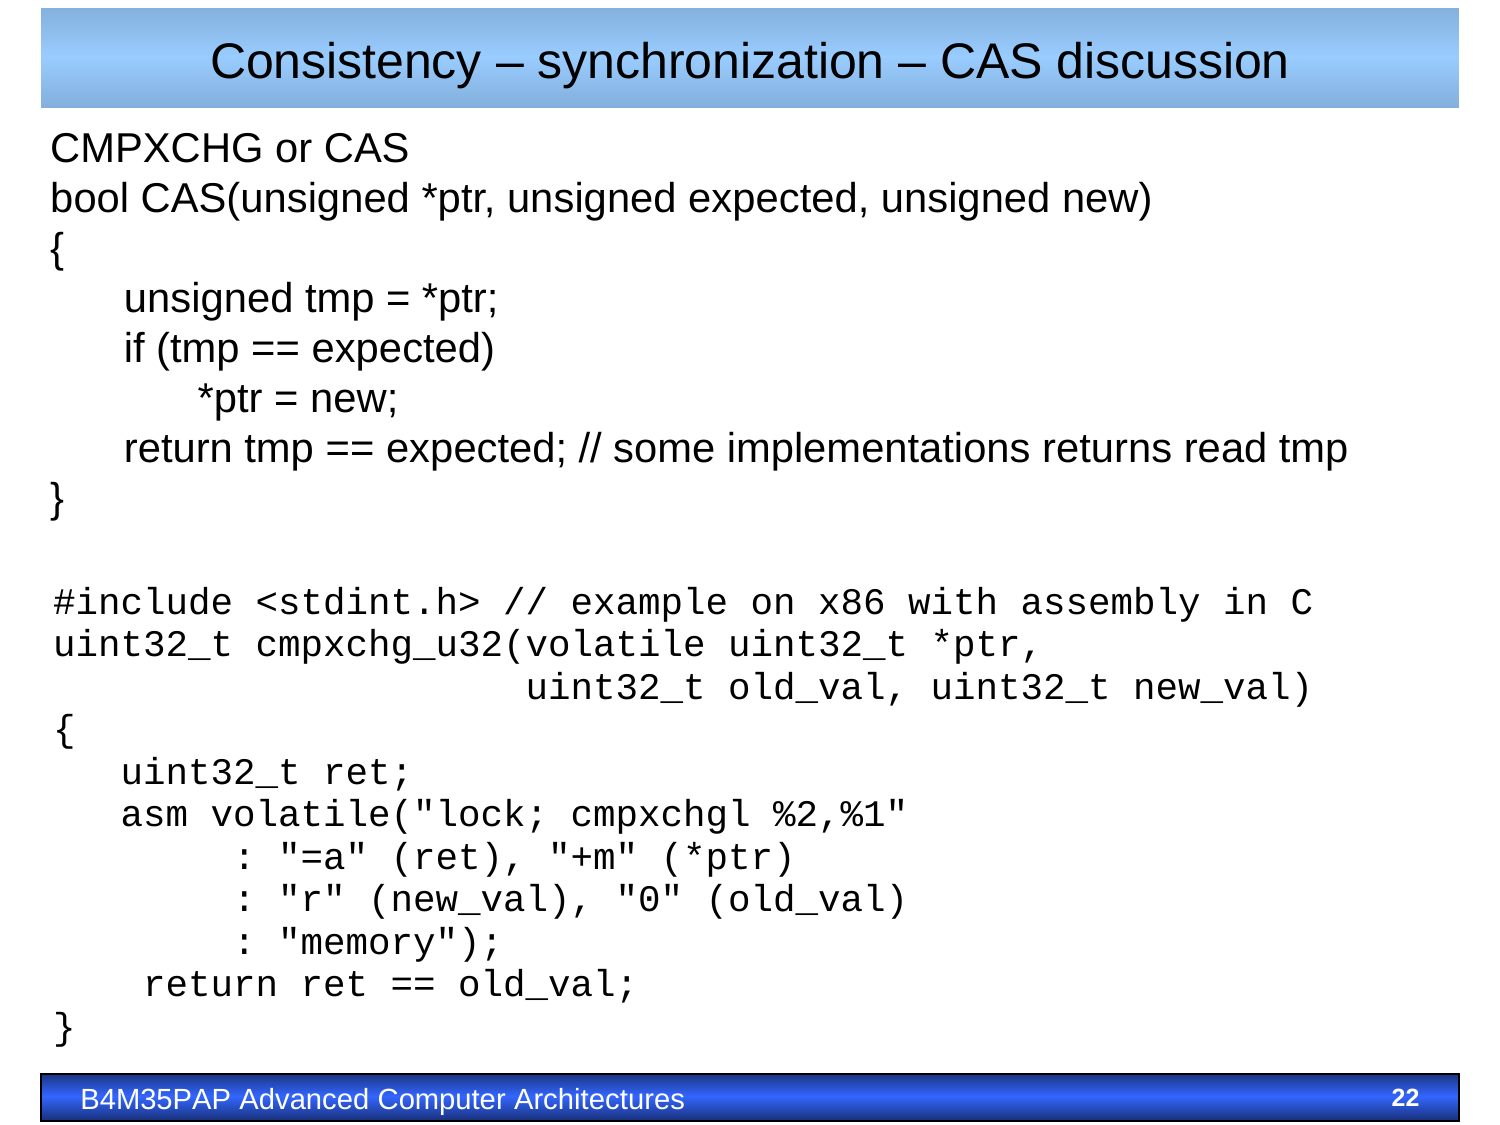

# Consistency – synchronization – CAS discussion
CMPXCHG or CAS
bool CAS(unsigned *ptr, unsigned expected, unsigned new)
{
	unsigned tmp = *ptr;
	if (tmp == expected)
		*ptr = new;
	return tmp == expected; // some implementations returns read tmp
}
#include <stdint.h> // example on x86 with assembly in C
uint32_t cmpxchg_u32(volatile uint32_t *ptr,
 uint32_t old_val, uint32_t new_val)
{
 uint32_t ret;
 asm volatile("lock; cmpxchgl %2,%1"
 : "=a" (ret), "+m" (*ptr)
 : "r" (new_val), "0" (old_val)
 : "memory");
 return ret == old_val;
}